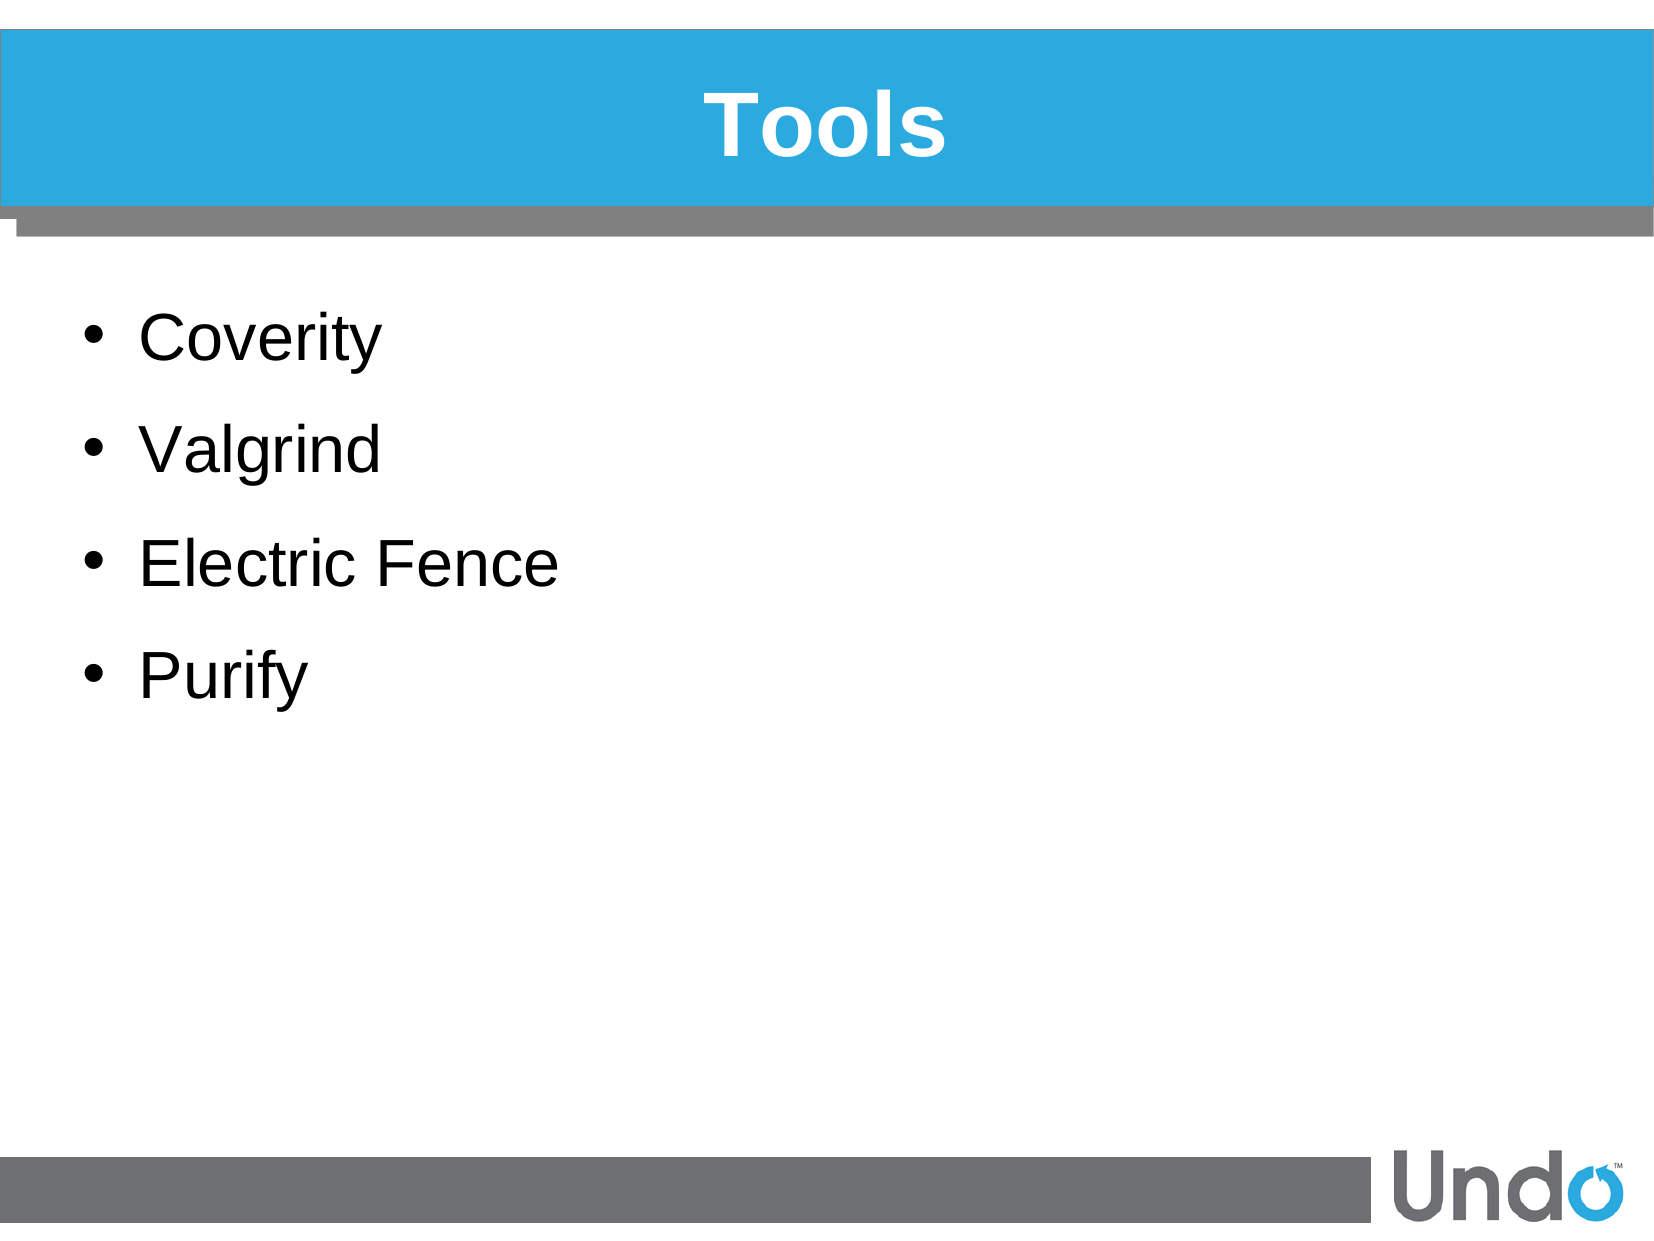

# Tools
Coverity
Valgrind
Electric Fence
Purify